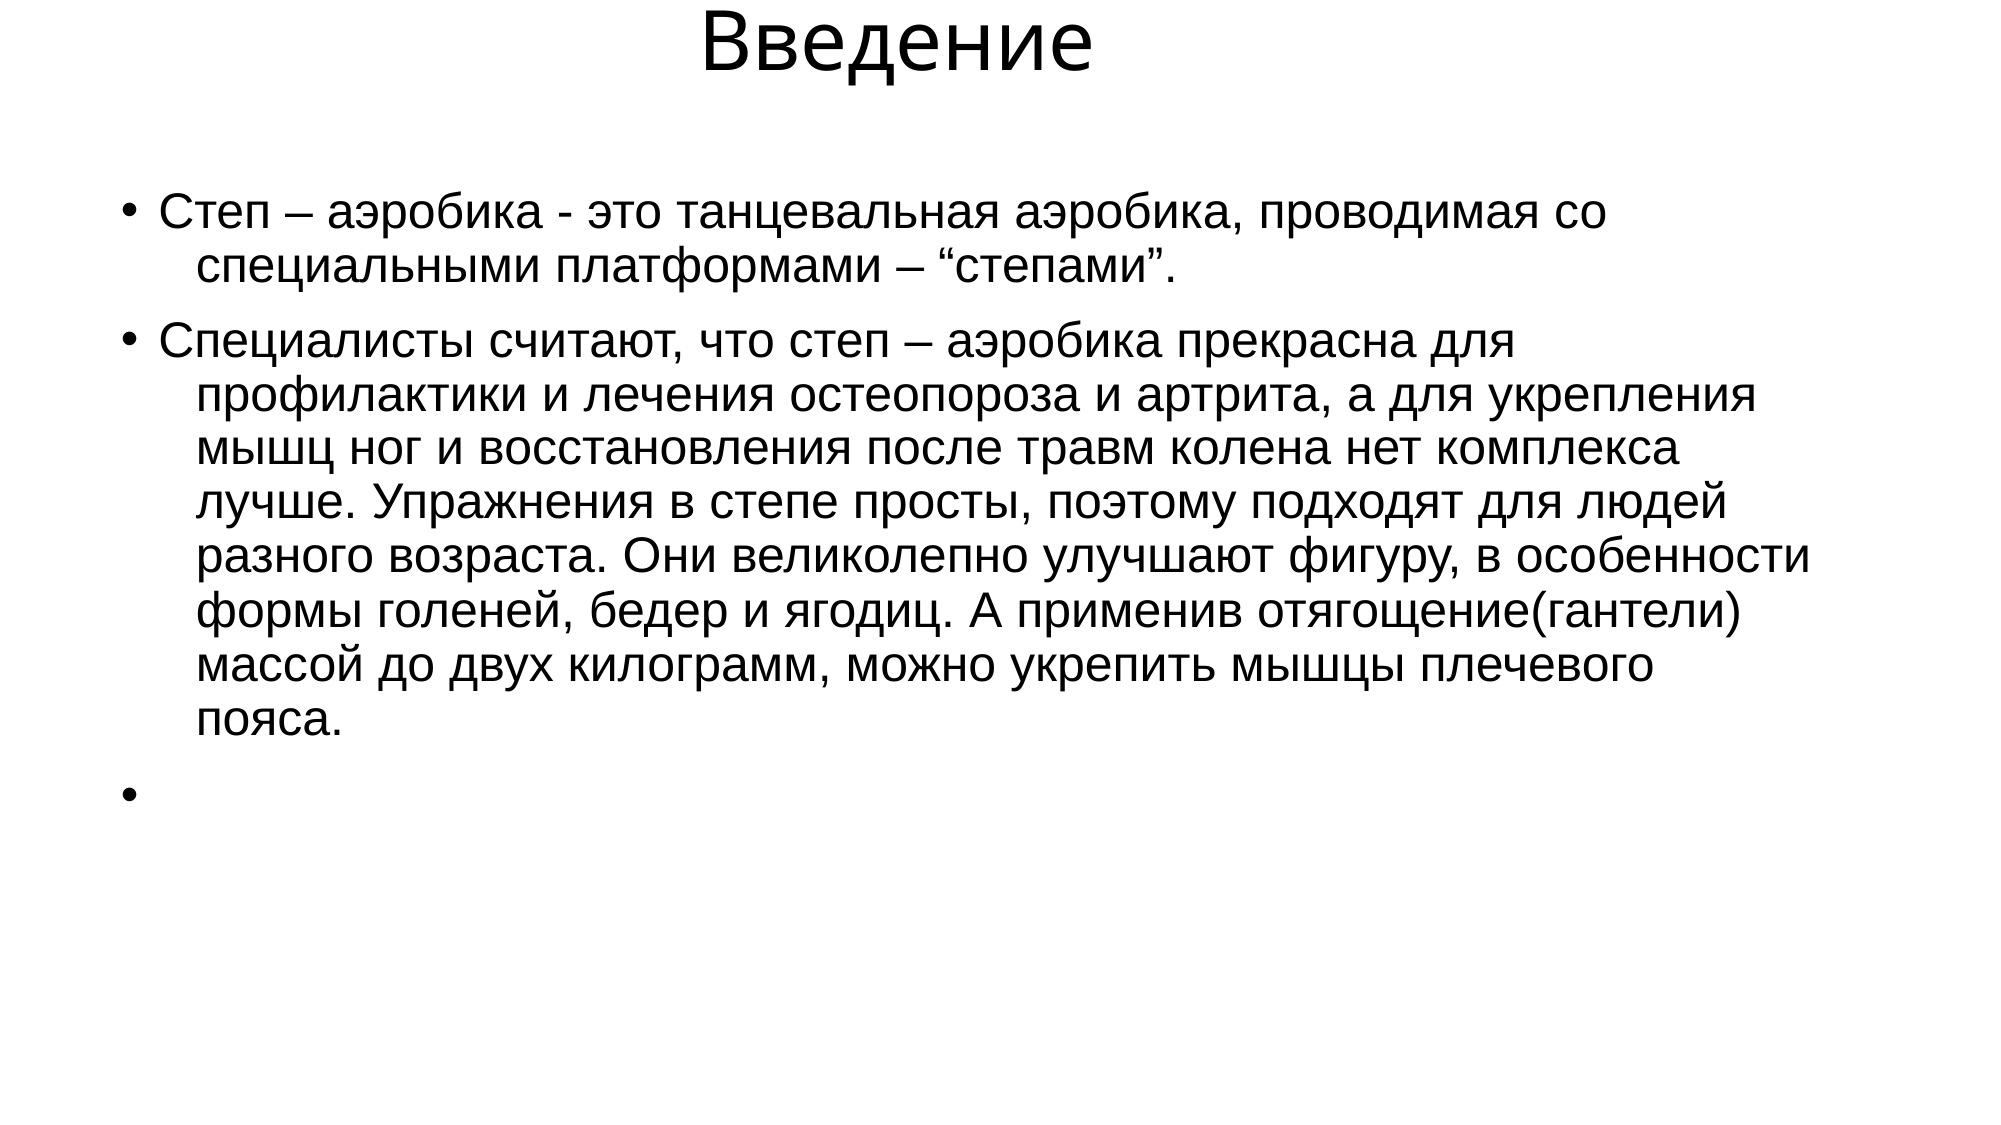

# Введение
Степ – аэробика - это танцевальная аэробика, проводимая со специальными платформами – “степами”.
Специалисты считают, что степ – аэробика прекрасна для профилактики и лечения остеопороза и артрита, а для укрепления мышц ног и восстановления после травм колена нет комплекса лучше. Упражнения в степе просты, поэтому подходят для людей разного возраста. Они великолепно улучшают фигуру, в особенности формы голеней, бедер и ягодиц. А применив отягощение(гантели) массой до двух килограмм, можно укрепить мышцы плечевого пояса.